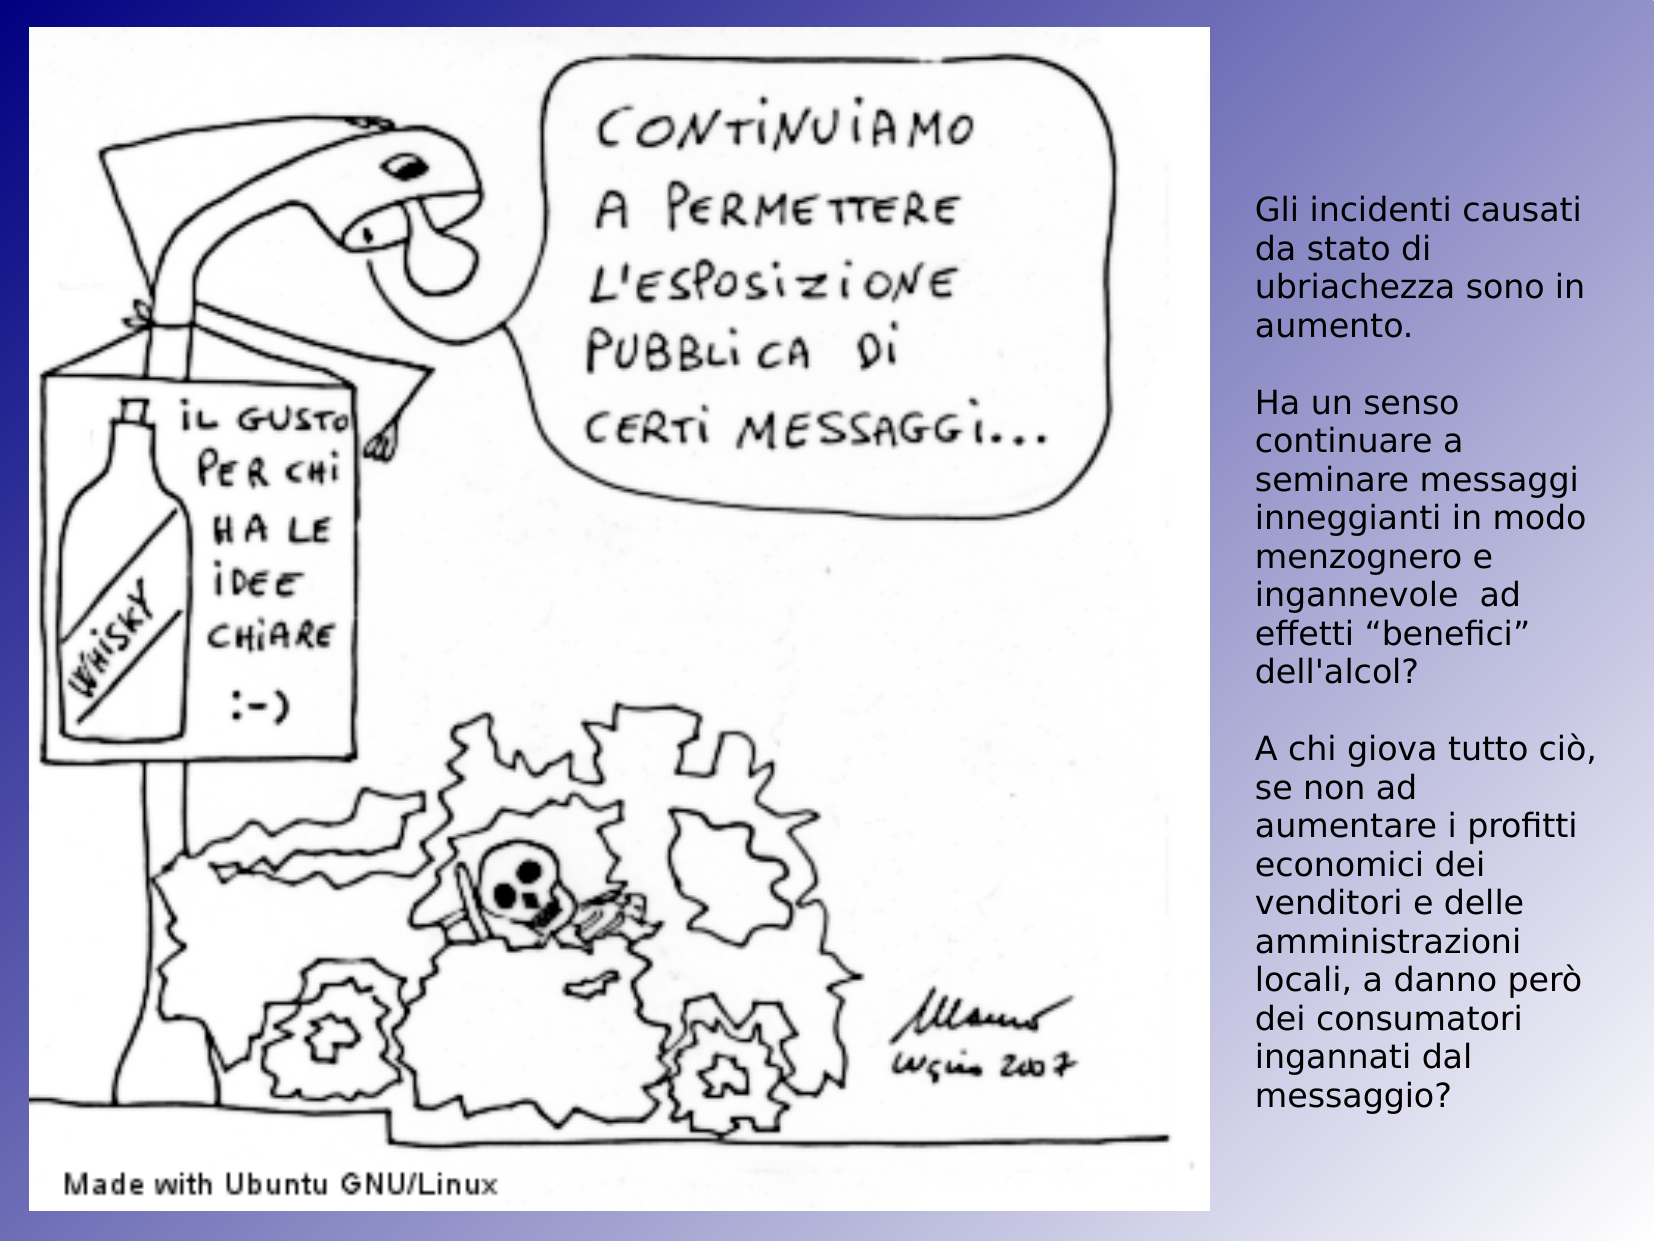

Gli incidenti causati da stato di ubriachezza sono in aumento.
Ha un senso continuare a seminare messaggi inneggianti in modo menzognero e ingannevole ad effetti “benefici” dell'alcol?
A chi giova tutto ciò, se non ad aumentare i profitti economici dei venditori e delle amministrazioni locali, a danno però dei consumatori ingannati dal messaggio?